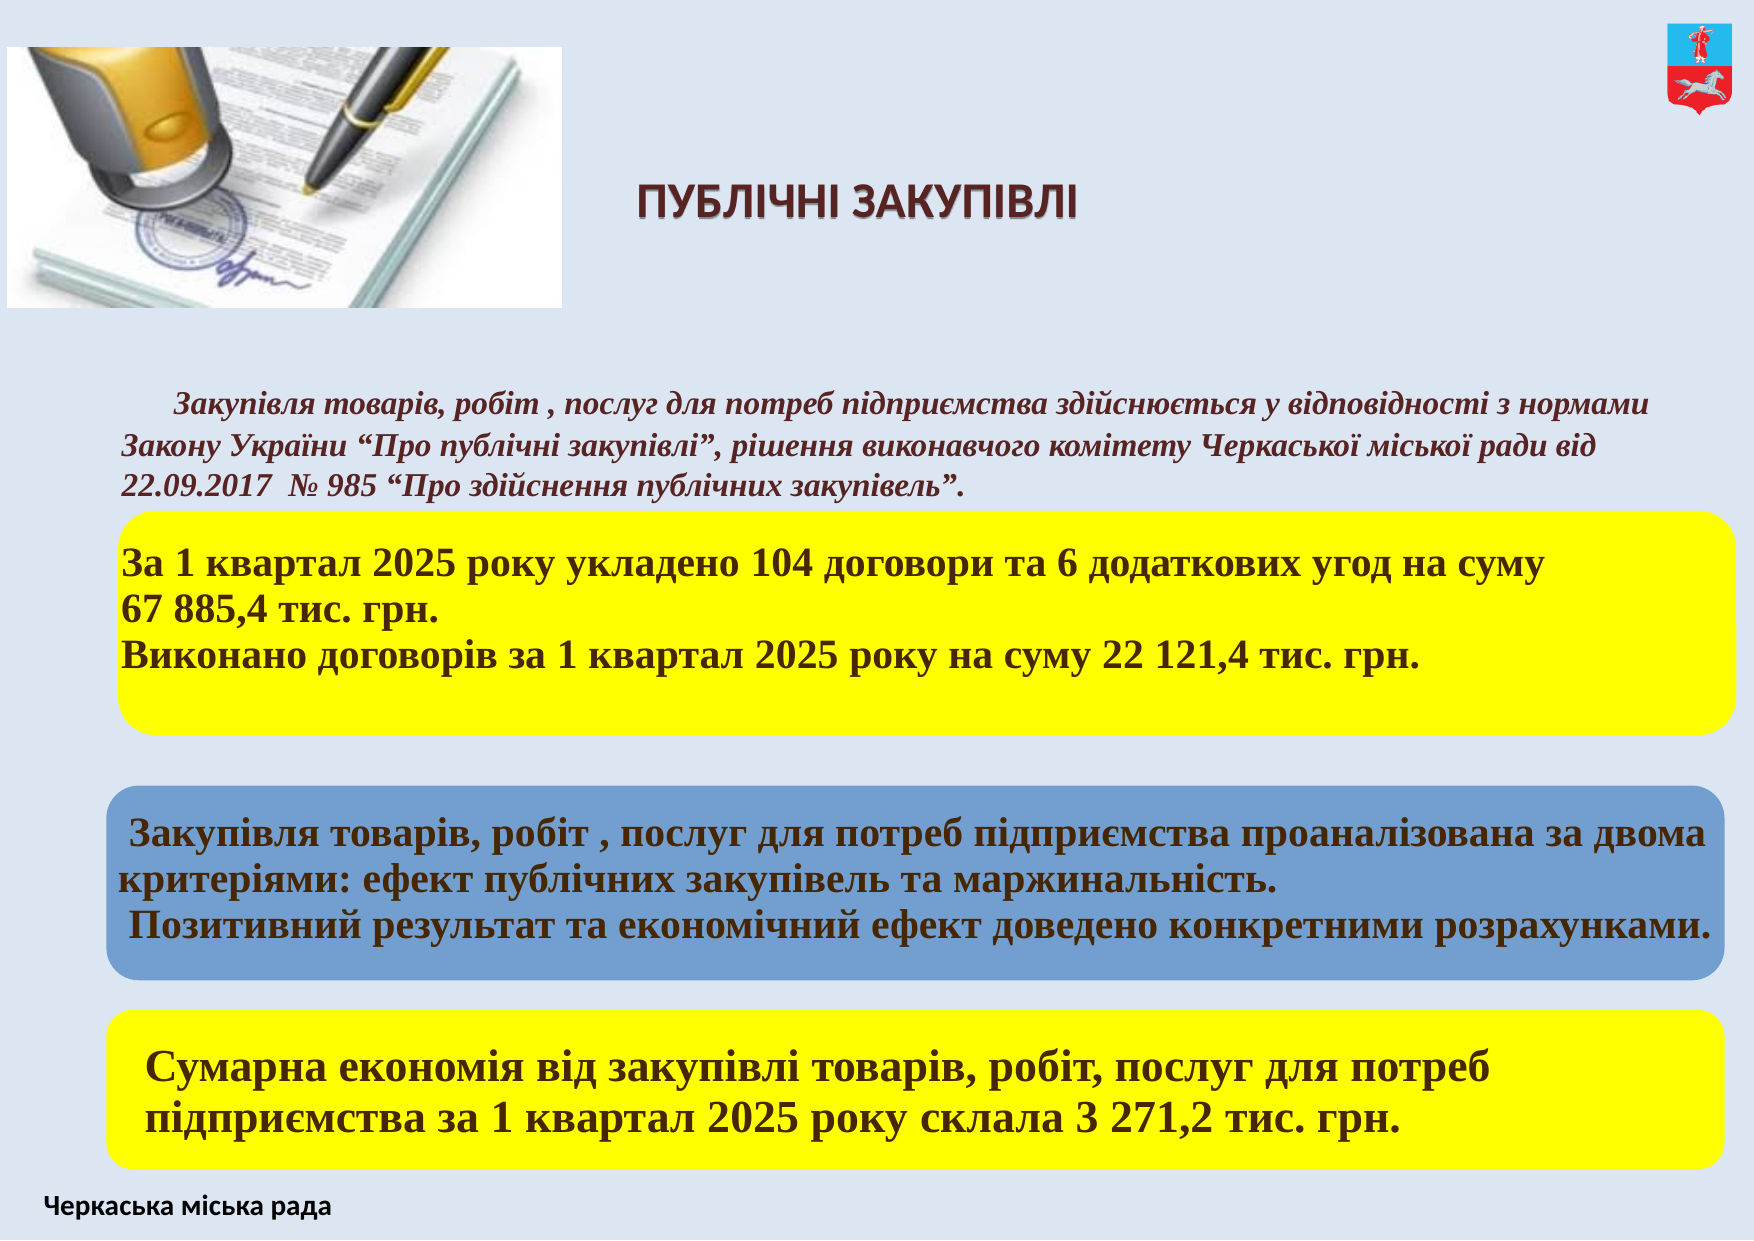

ПУБЛІЧНІ ЗАКУПІВЛІ
 Закупівля товарів, робіт , послуг для потреб підприємства здійснюється у відповідності з нормами Закону України “Про публічні закупівлі”, рішення виконавчого комітету Черкаської міської ради від 22.09.2017 № 985 “Про здійснення публічних закупівель”.
За 1 квартал 2025 року укладено 104 договори та 6 додаткових угод на суму 67 885,4 тис. грн.
Виконано договорів за 1 квартал 2025 року на суму 22 121,4 тис. грн.
 Закупівля товарів, робіт , послуг для потреб підприємства проаналізована за двома критеріями: ефект публічних закупівель та маржинальність.
 Позитивний результат та економічний ефект доведено конкретними розрахунками.
Сумарна економія від закупівлі товарів, робіт, послуг для потреб підприємства за 1 квартал 2025 року склала 3 271,2 тис. грн.
Черкаська міська рада